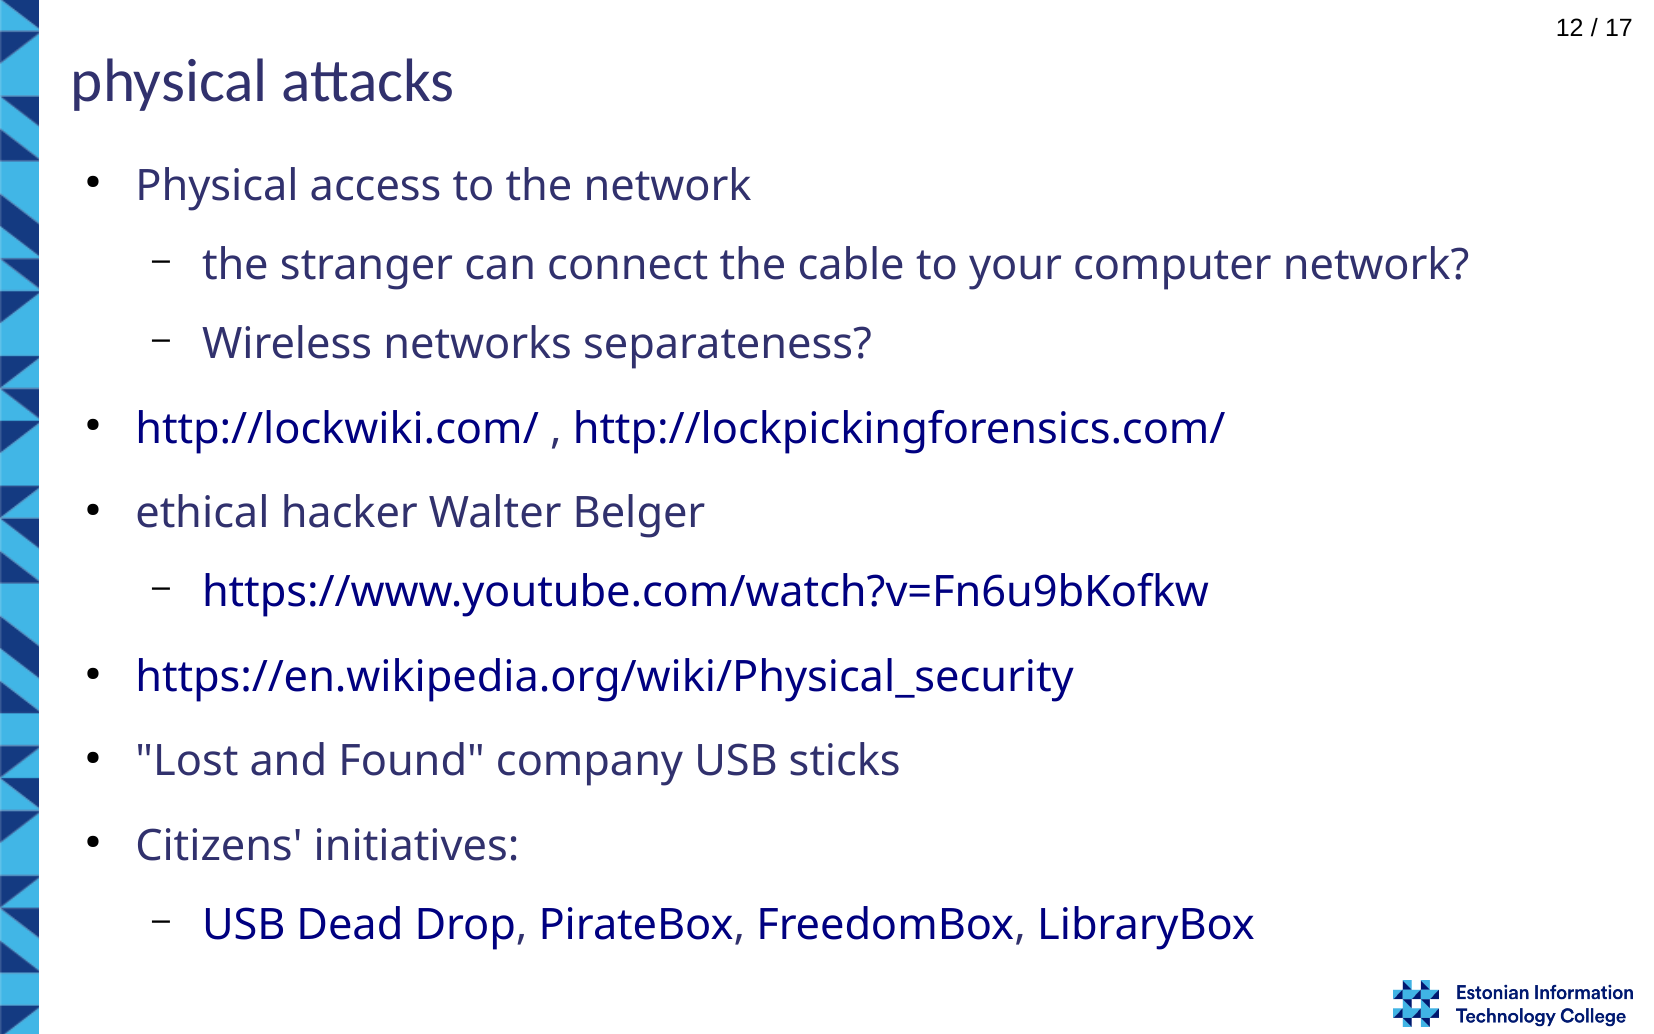

# physical attacks
Physical access to the network
the stranger can connect the cable to your computer network?
Wireless networks separateness?
http://lockwiki.com/ , http://lockpickingforensics.com/
ethical hacker Walter Belger
https://www.youtube.com/watch?v=Fn6u9bKofkw
https://en.wikipedia.org/wiki/Physical_security
"Lost and Found" company USB sticks
Citizens' initiatives:
USB Dead Drop, PirateBox, FreedomBox, LibraryBox